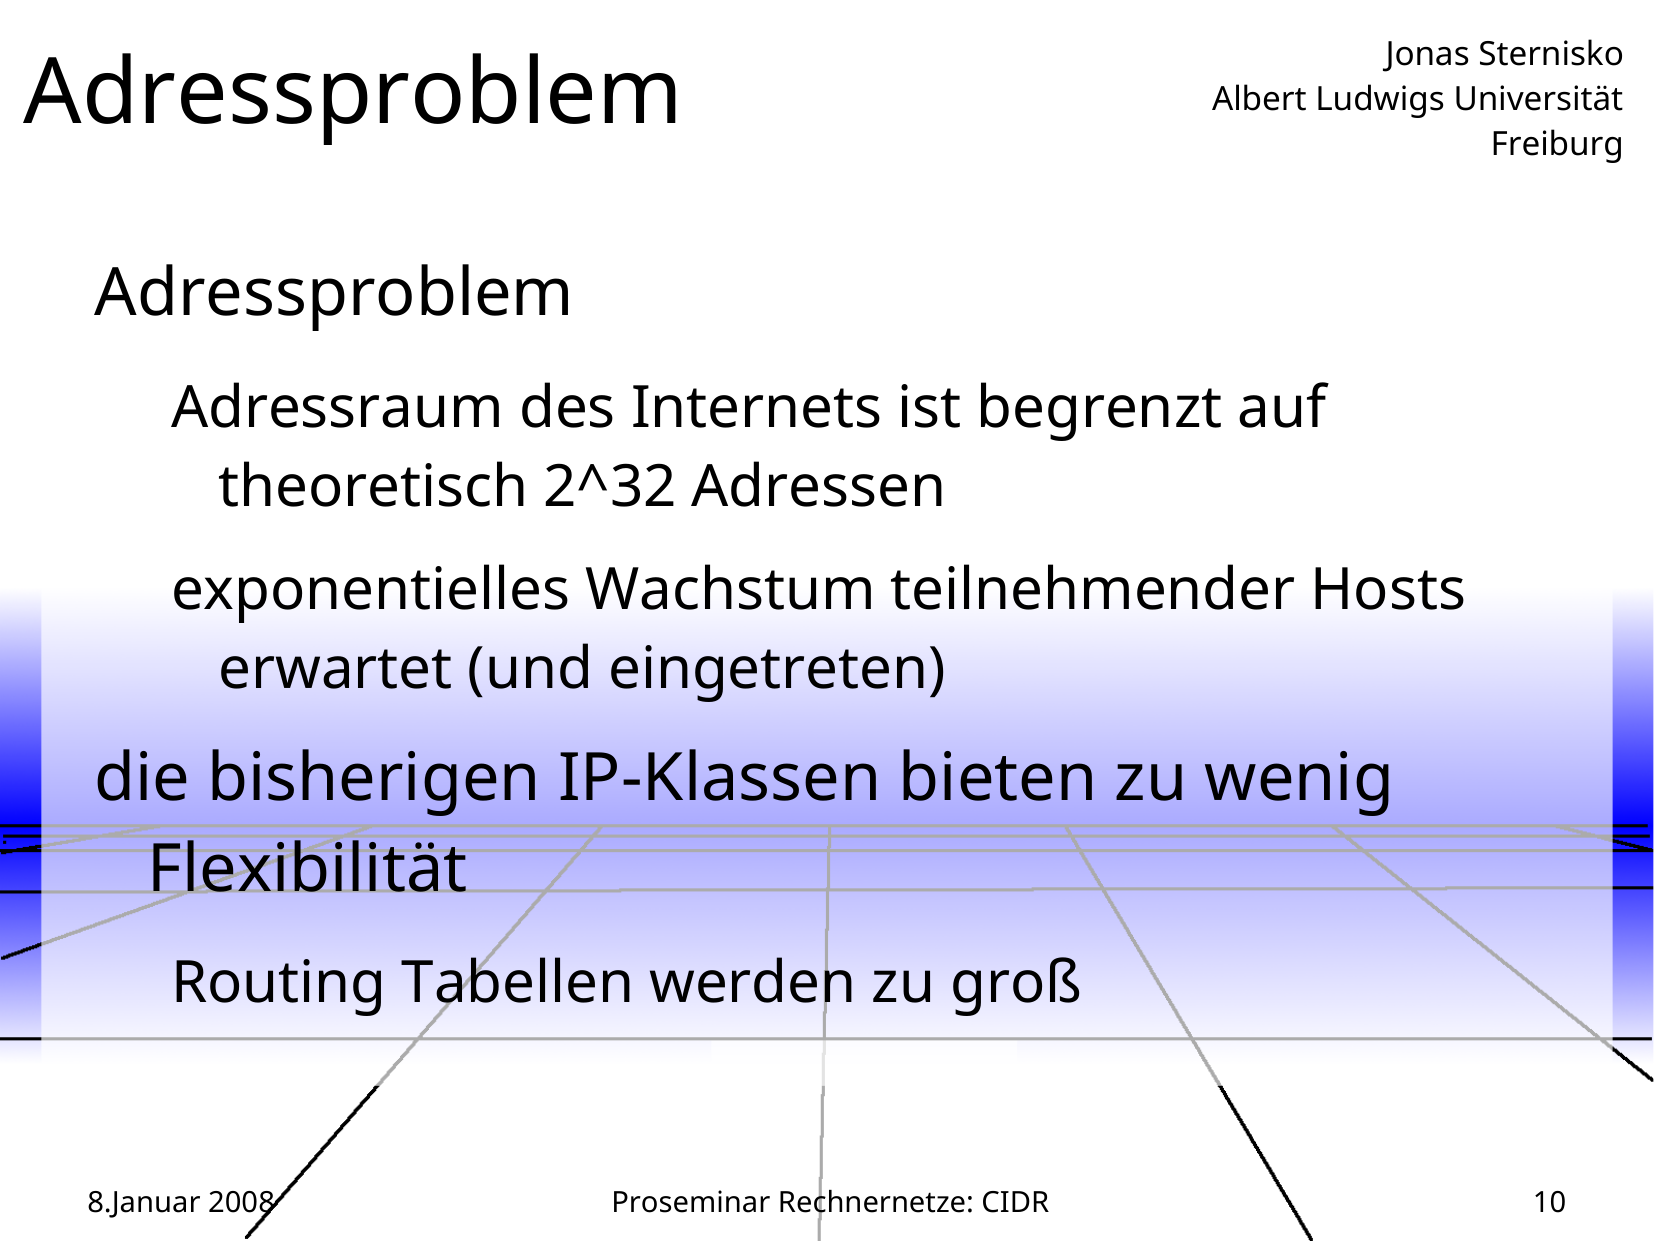

# Adressproblem
Adressproblem
Adressraum des Internets ist begrenzt auf theoretisch 2^32 Adressen
exponentielles Wachstum teilnehmender Hosts erwartet (und eingetreten)
die bisherigen IP-Klassen bieten zu wenig Flexibilität
Routing Tabellen werden zu groß
8.Januar 2008
Proseminar Rechnernetze: CIDR
10